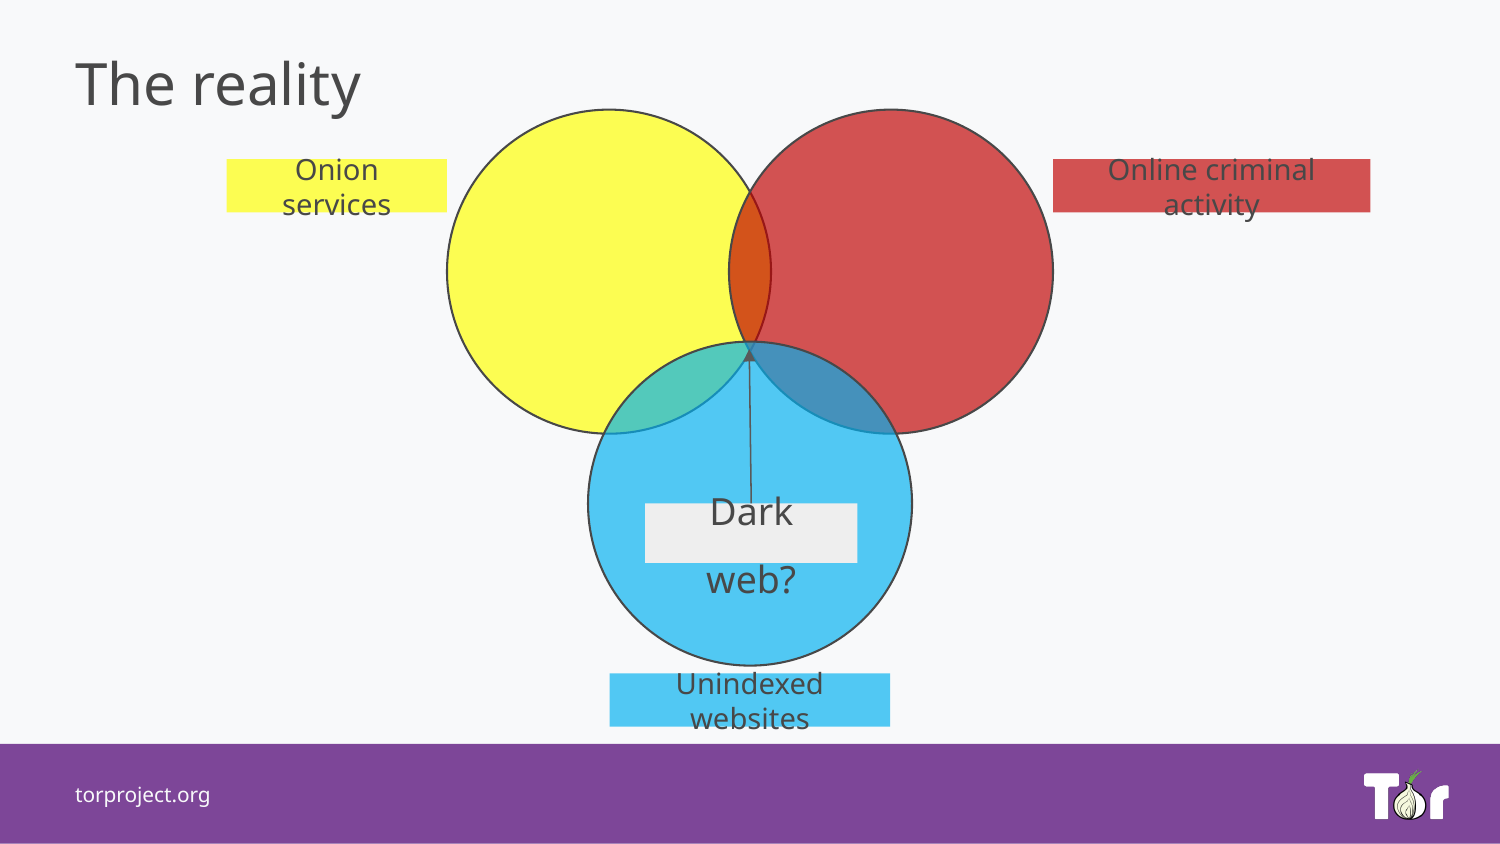

# The reality
Onion services
Online criminal activity
Dark web?
Unindexed websites